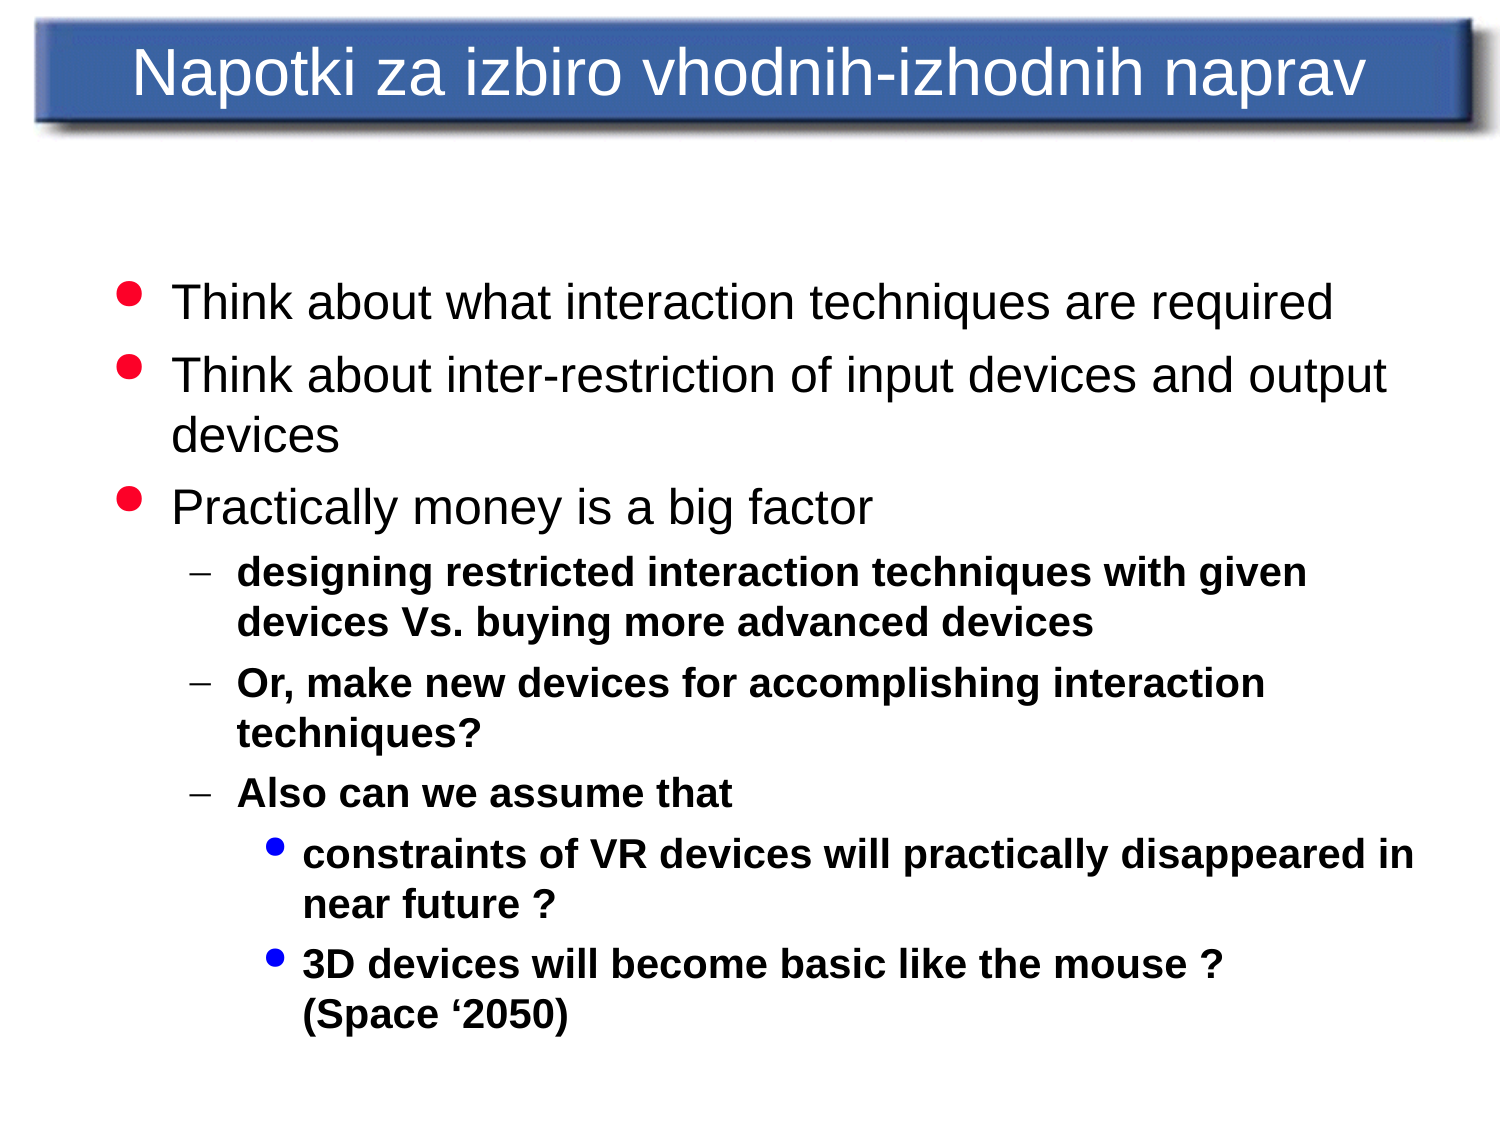

# Napotki za izbiro vhodnih-izhodnih naprav
Think about what interaction techniques are required
Think about inter-restriction of input devices and output devices
Practically money is a big factor
designing restricted interaction techniques with given devices Vs. buying more advanced devices
Or, make new devices for accomplishing interaction techniques?
Also can we assume that
constraints of VR devices will practically disappeared in near future ?
3D devices will become basic like the mouse ?
(Space ‘2050)